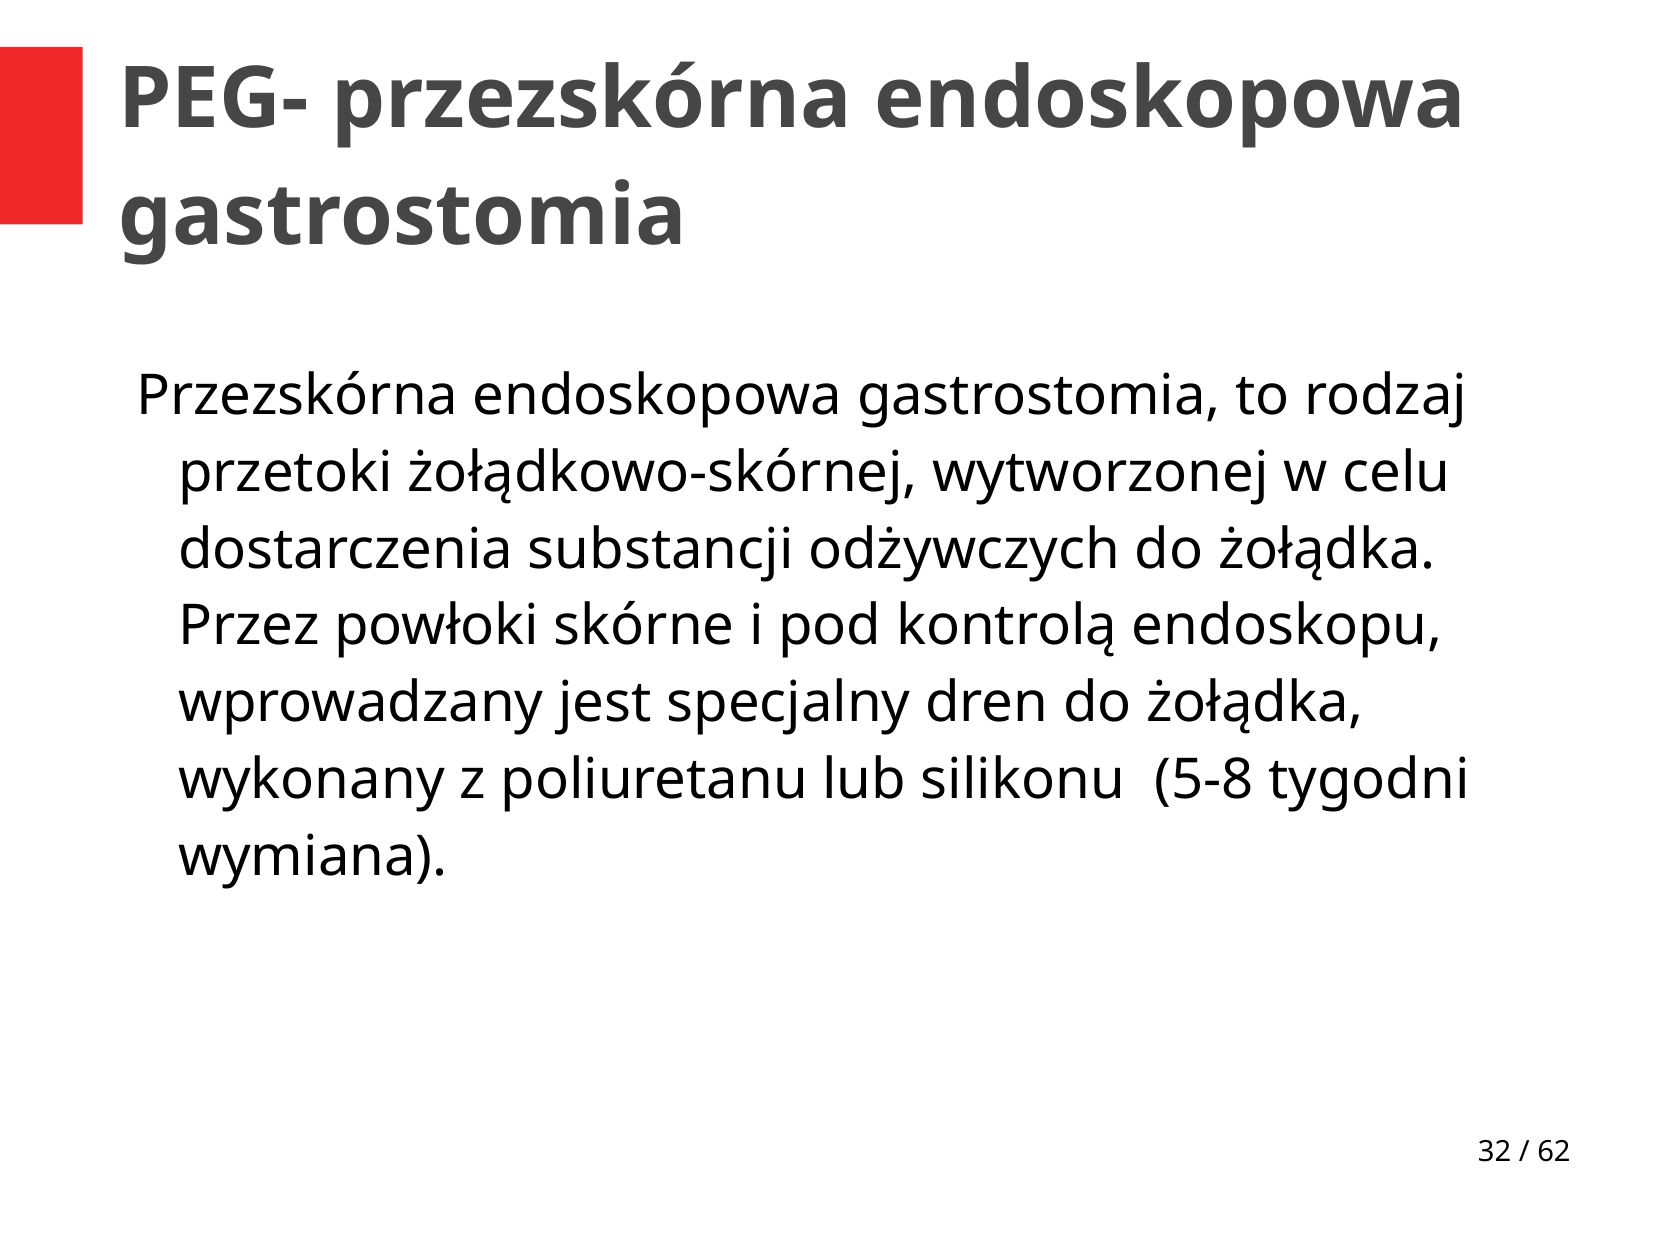

# PEG- przezskórna endoskopowa gastrostomia
Przezskórna endoskopowa gastrostomia, to rodzaj przetoki żołądkowo-skórnej, wytworzonej w celu dostarczenia substancji odżywczych do żołądka. Przez powłoki skórne i pod kontrolą endoskopu, wprowadzany jest specjalny dren do żołądka, wykonany z poliuretanu lub silikonu (5-8 tygodni wymiana).
32